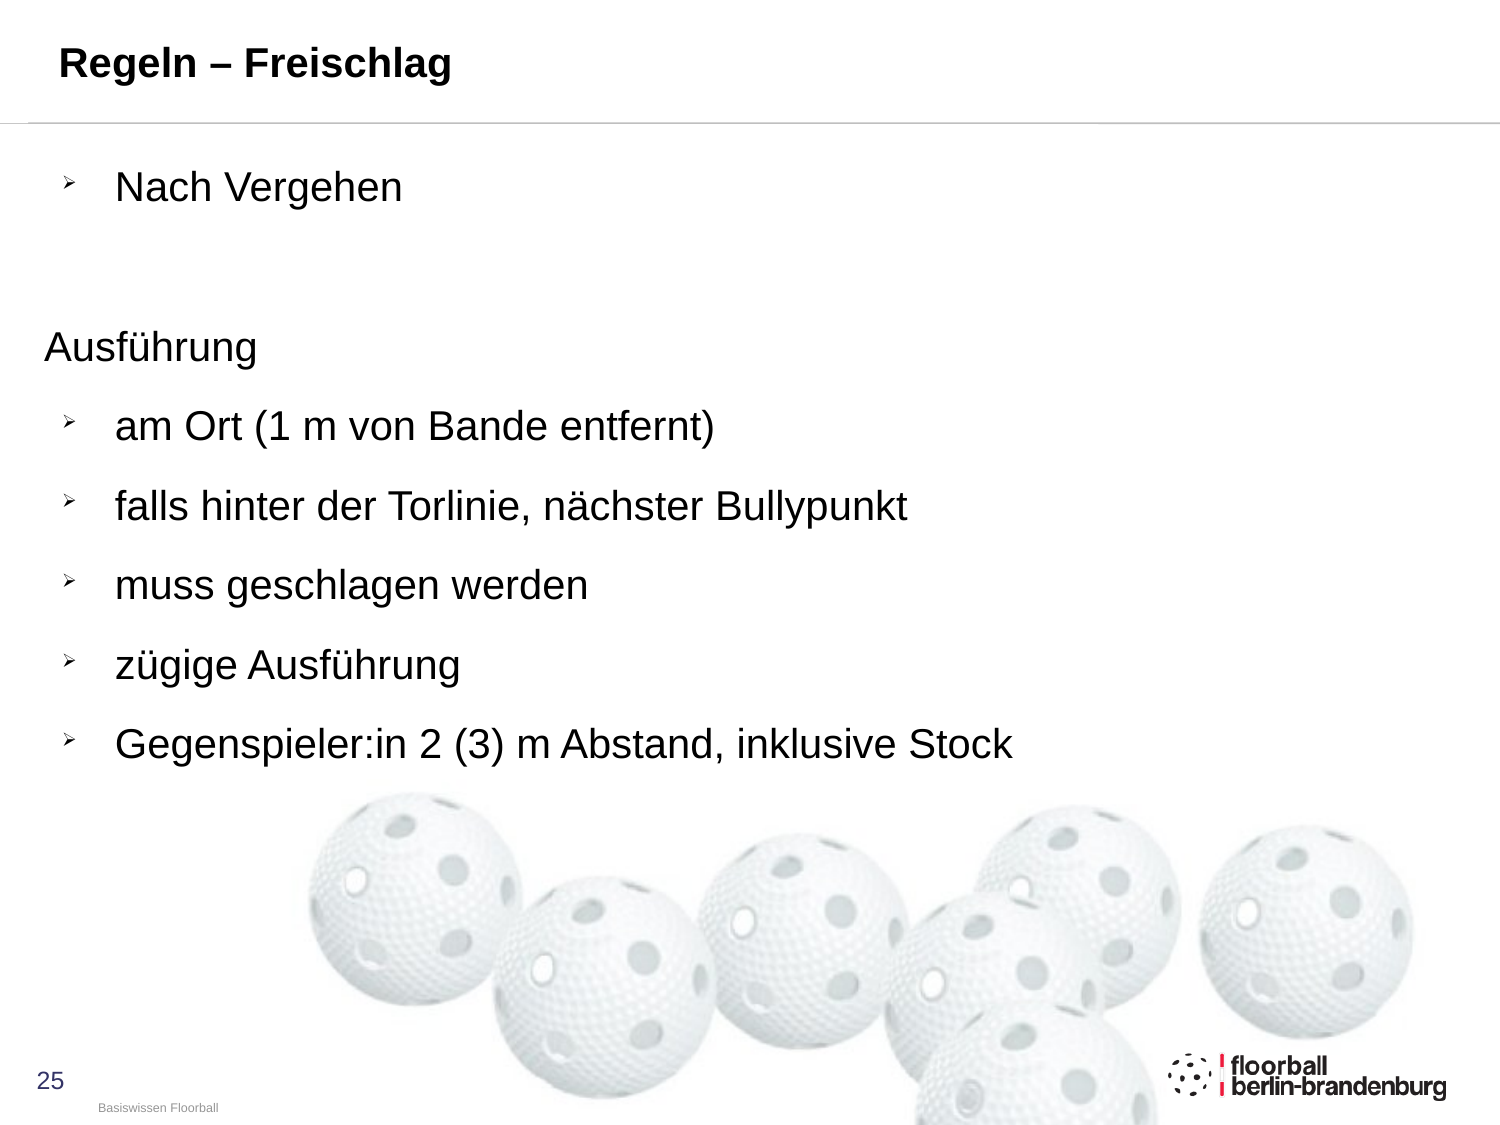

Regeln – Freischlag
Nach Vergehen
Ausführung
am Ort (1 m von Bande entfernt)
falls hinter der Torlinie, nächster Bullypunkt
muss geschlagen werden
zügige Ausführung
Gegenspieler:in 2 (3) m Abstand, inklusive Stock